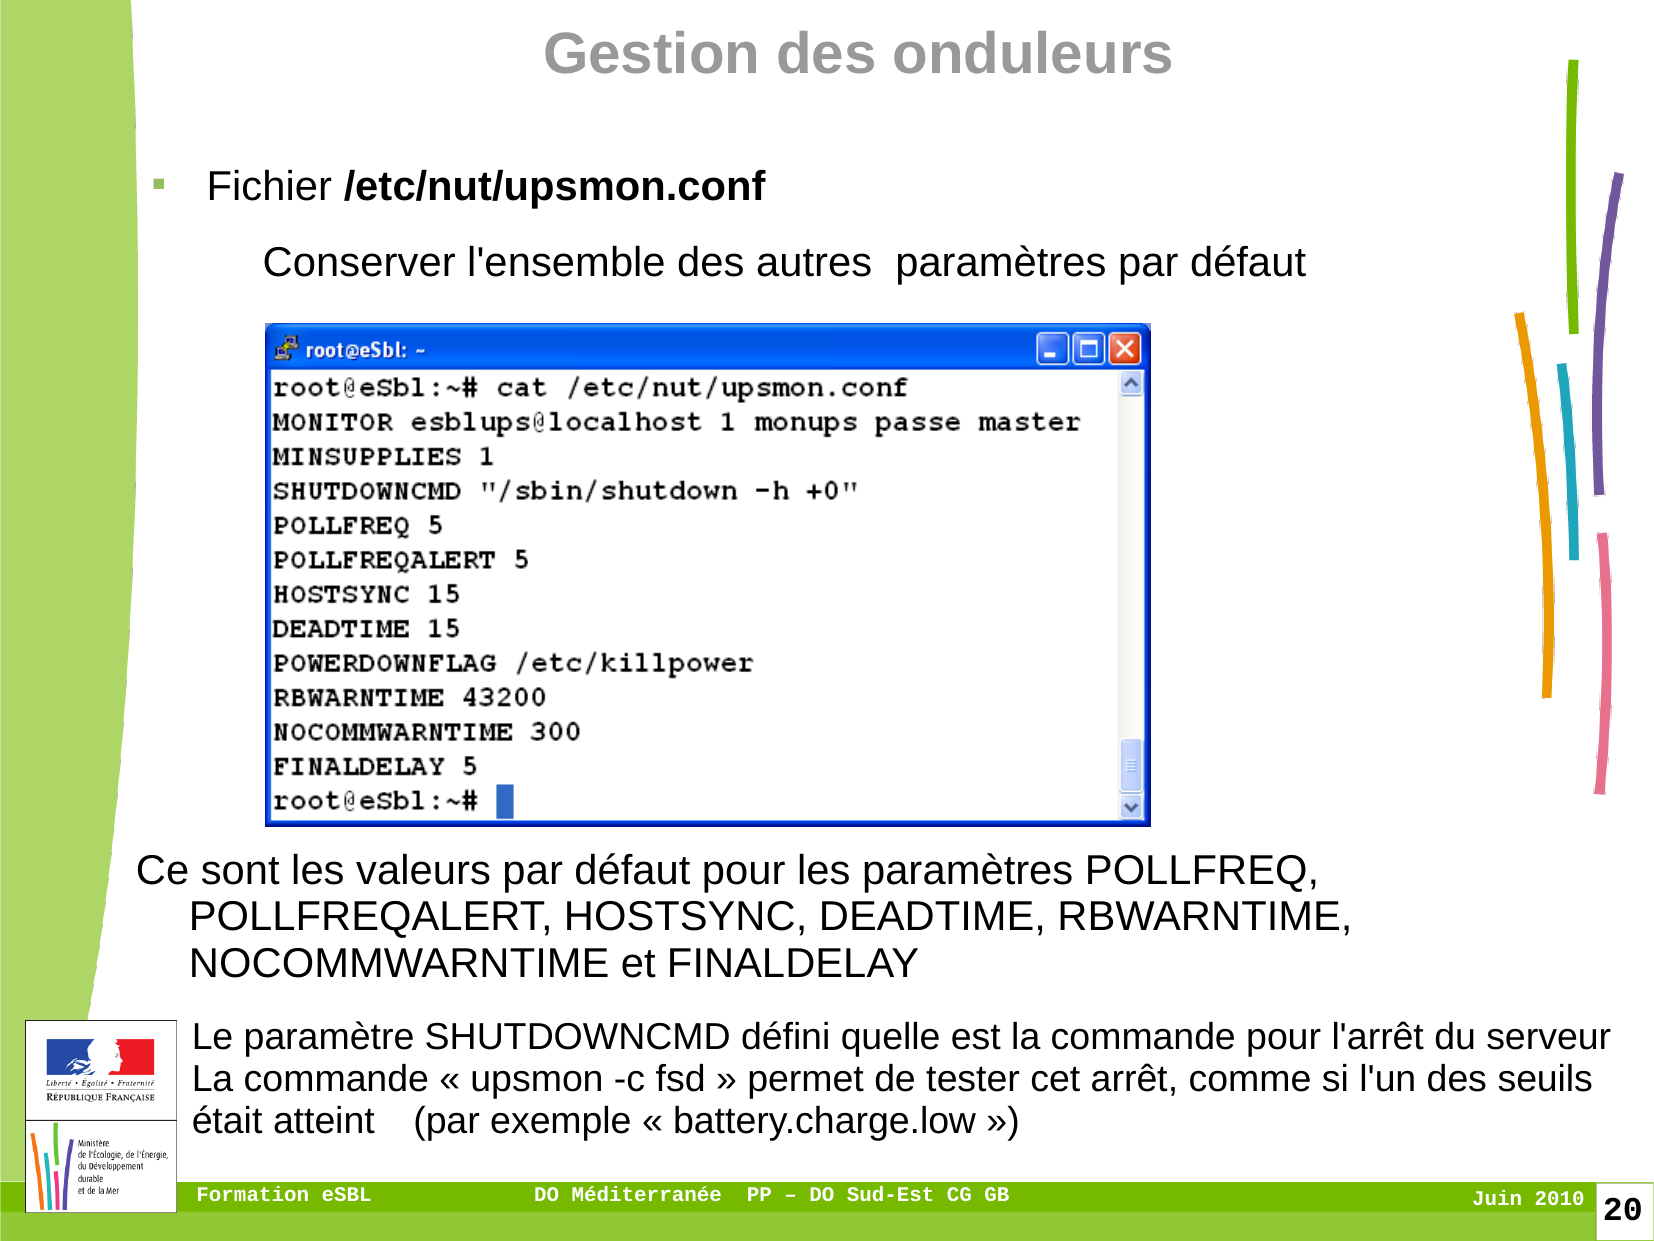

# Gestion des onduleurs
Fichier /etc/nut/upsmon.conf
 	Conserver l'ensemble des autres paramètres par défaut
Ce sont les valeurs par défaut pour les paramètres POLLFREQ, POLLFREQALERT, HOSTSYNC, DEADTIME, RBWARNTIME, NOCOMMWARNTIME et FINALDELAY
 	Le paramètre SHUTDOWNCMD défini quelle est la commande pour l'arrêt du serveur
 	La commande « upsmon -c fsd » permet de tester cet arrêt, comme si l'un des seuils 	était atteint 	(par exemple « battery.charge.low »)
20